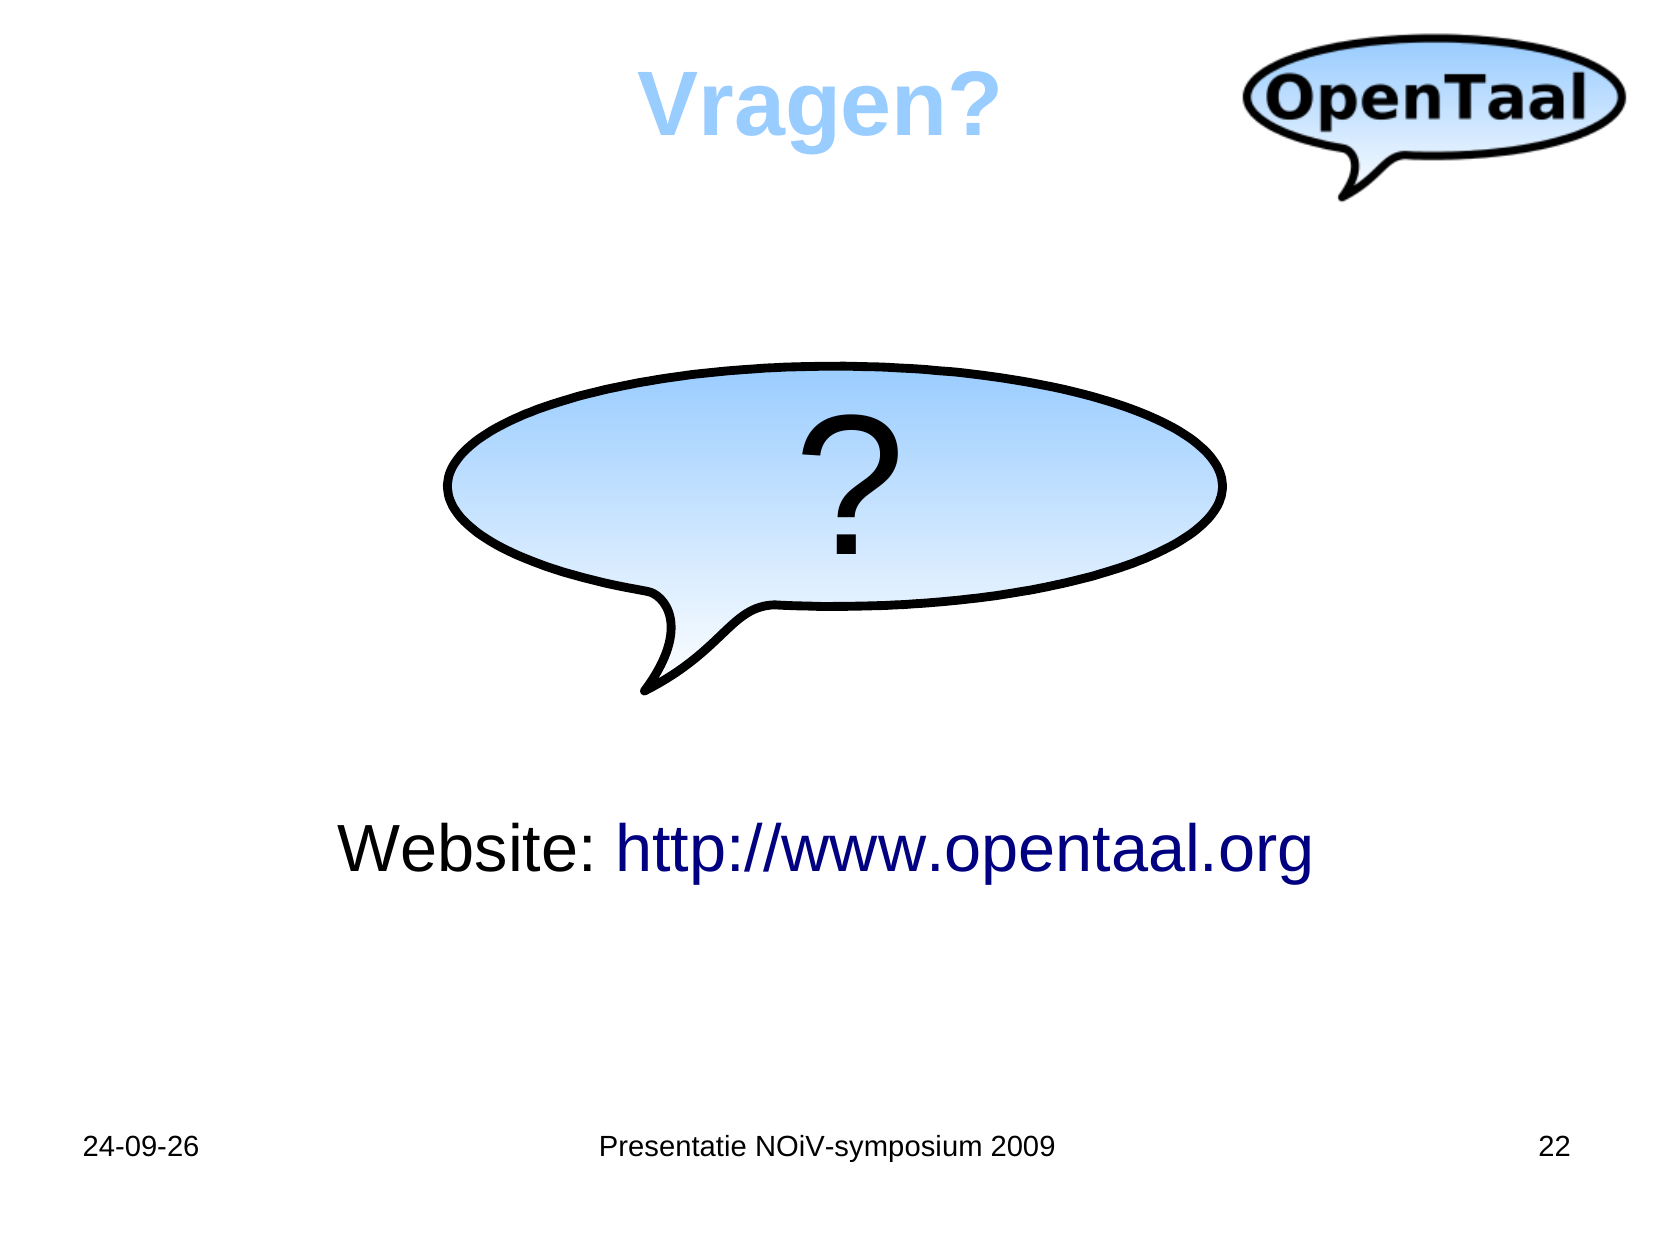

# Vragen?
Website: http://www.opentaal.org
?
Presentatie NOiV-symposium 2009
22